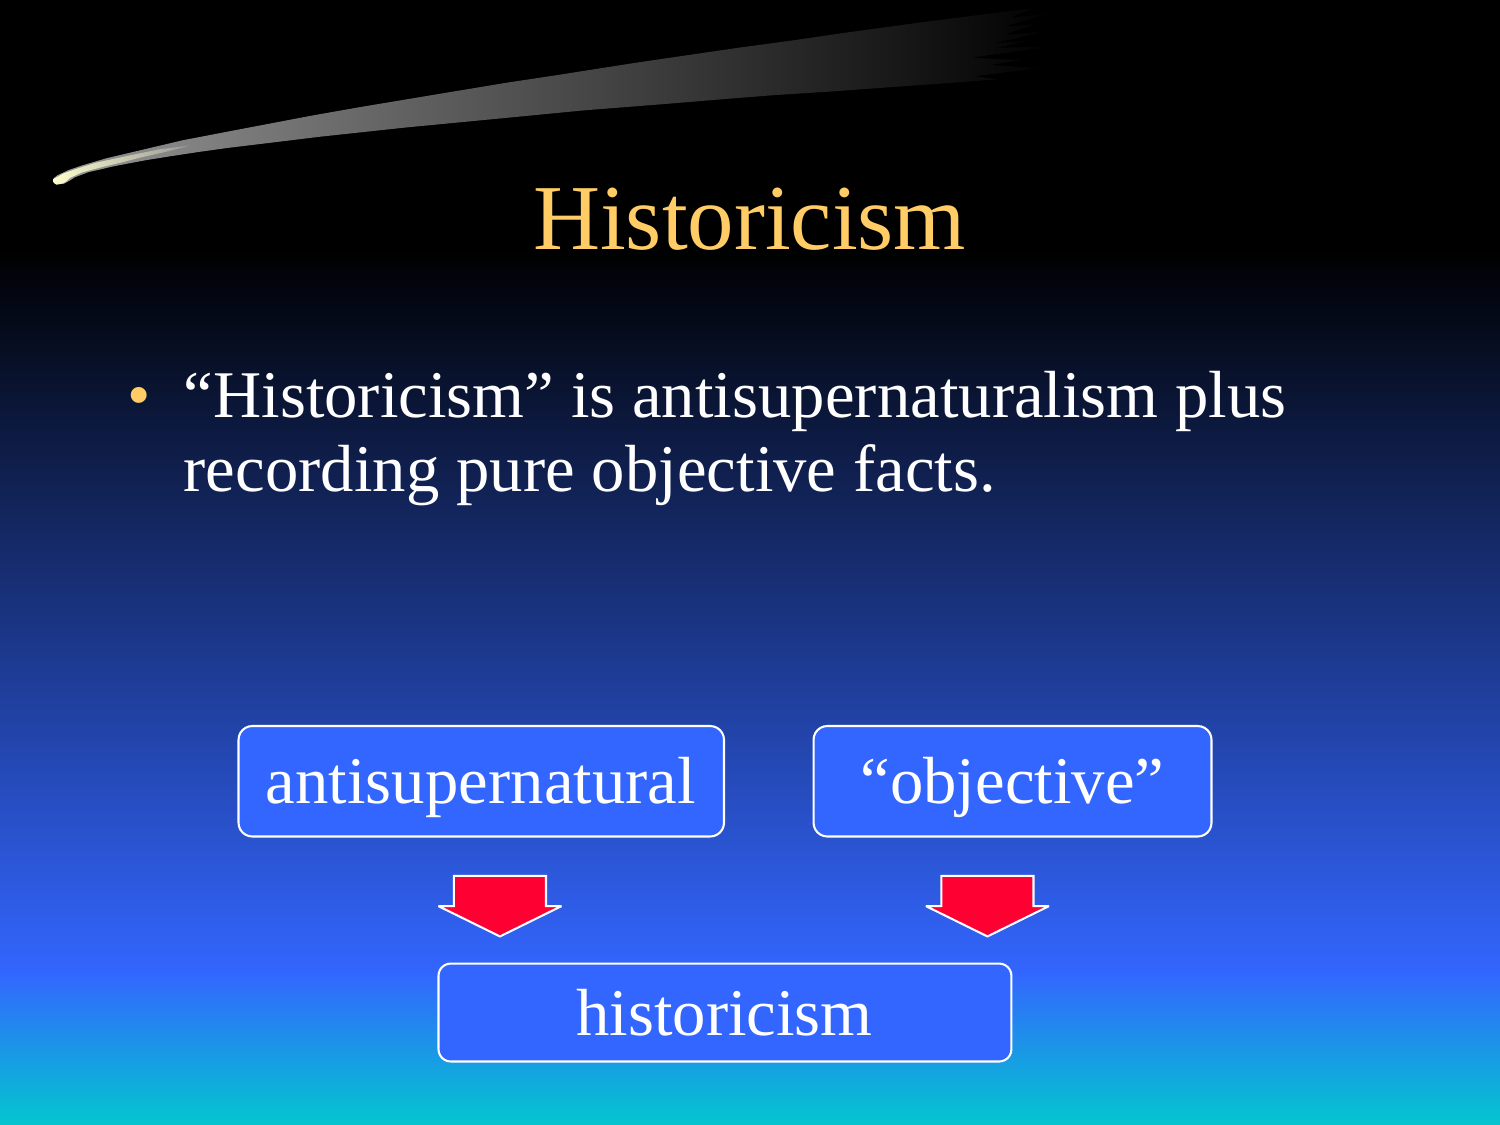

# Historicism
“Historicism” is antisupernaturalism plus recording pure objective facts.
antisupernatural
“objective”
historicism